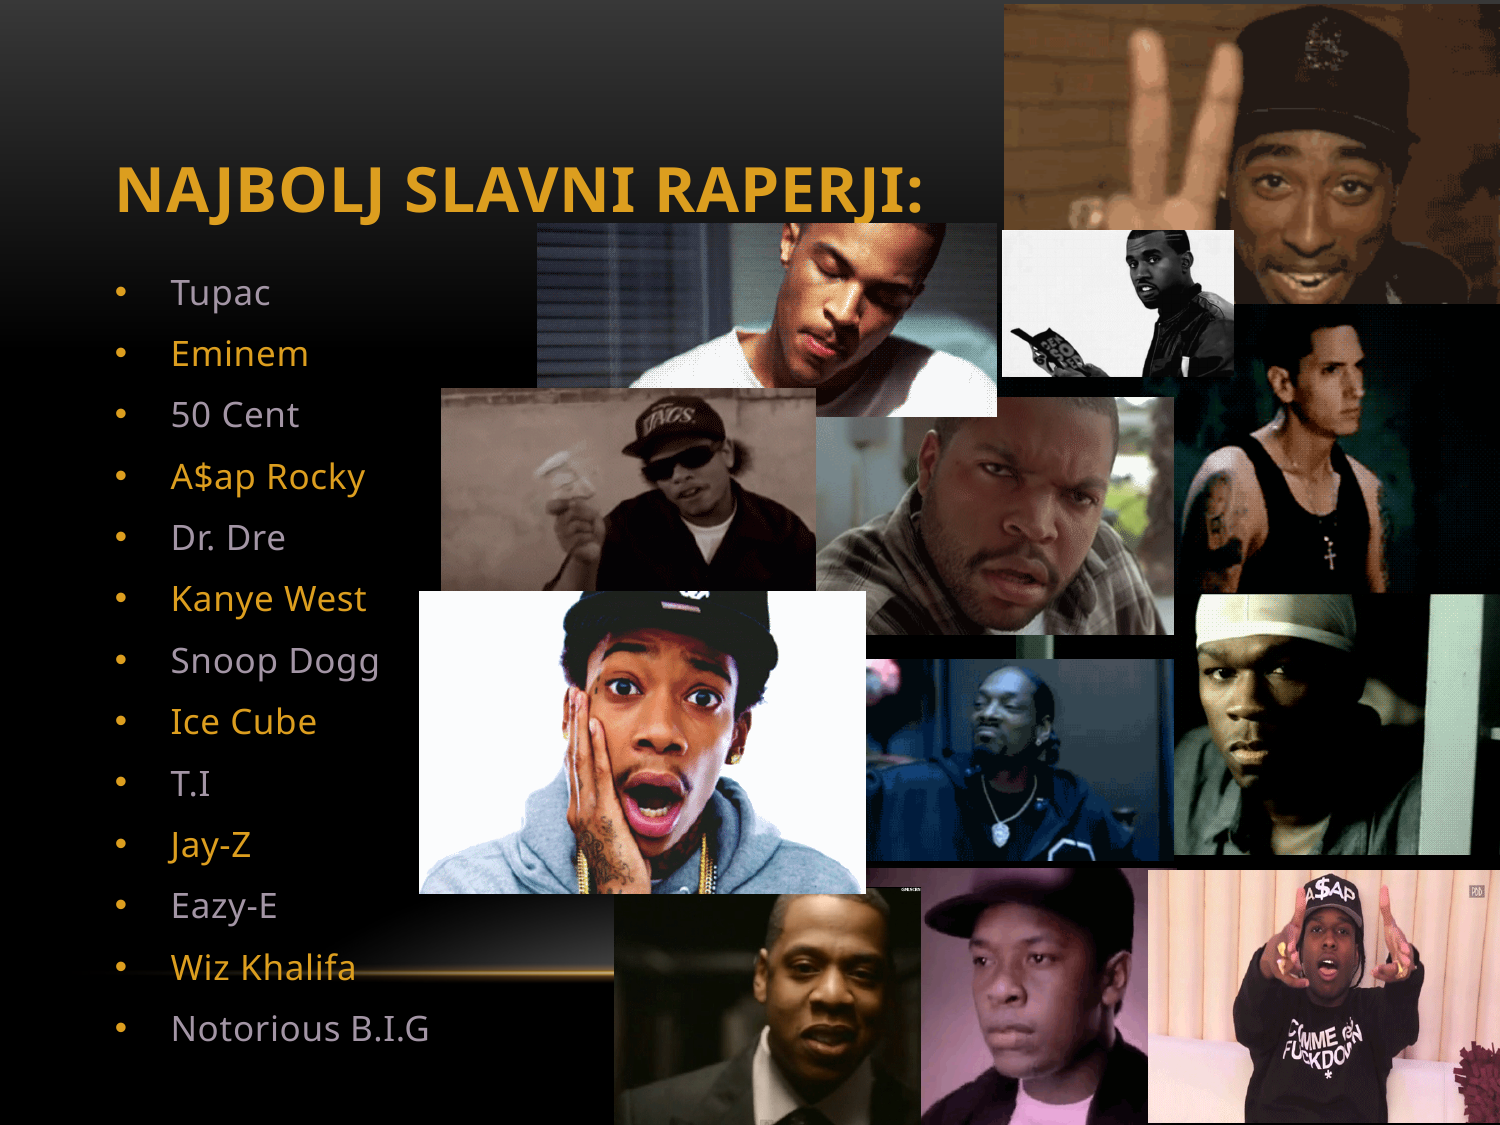

# Najbolj slavni raperji:
Tupac
Eminem
50 Cent
A$ap Rocky
Dr. Dre
Kanye West
Snoop Dogg
Ice Cube
T.I
Jay-Z
Eazy-E
Wiz Khalifa
Notorious B.I.G